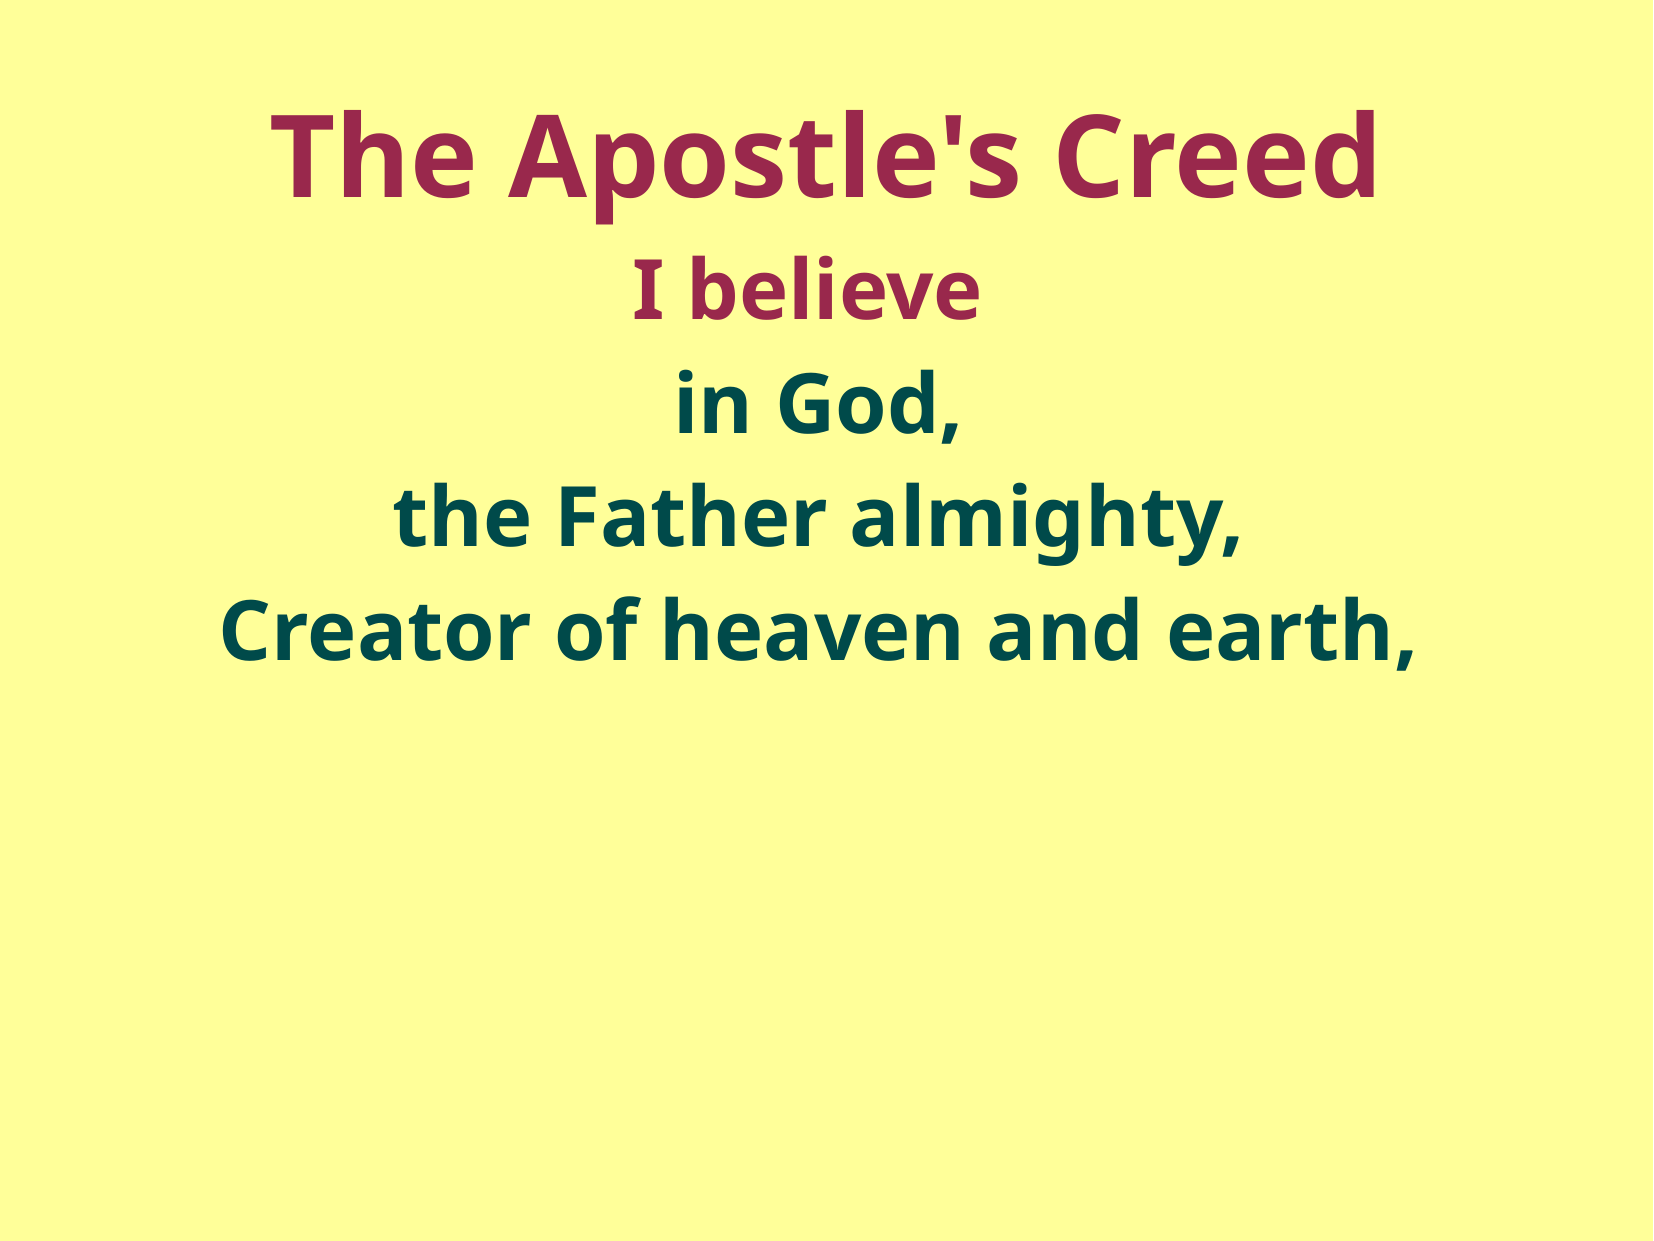

# The Apostle's Creed
I believe
in God,
the Father almighty,
Creator of heaven and earth,